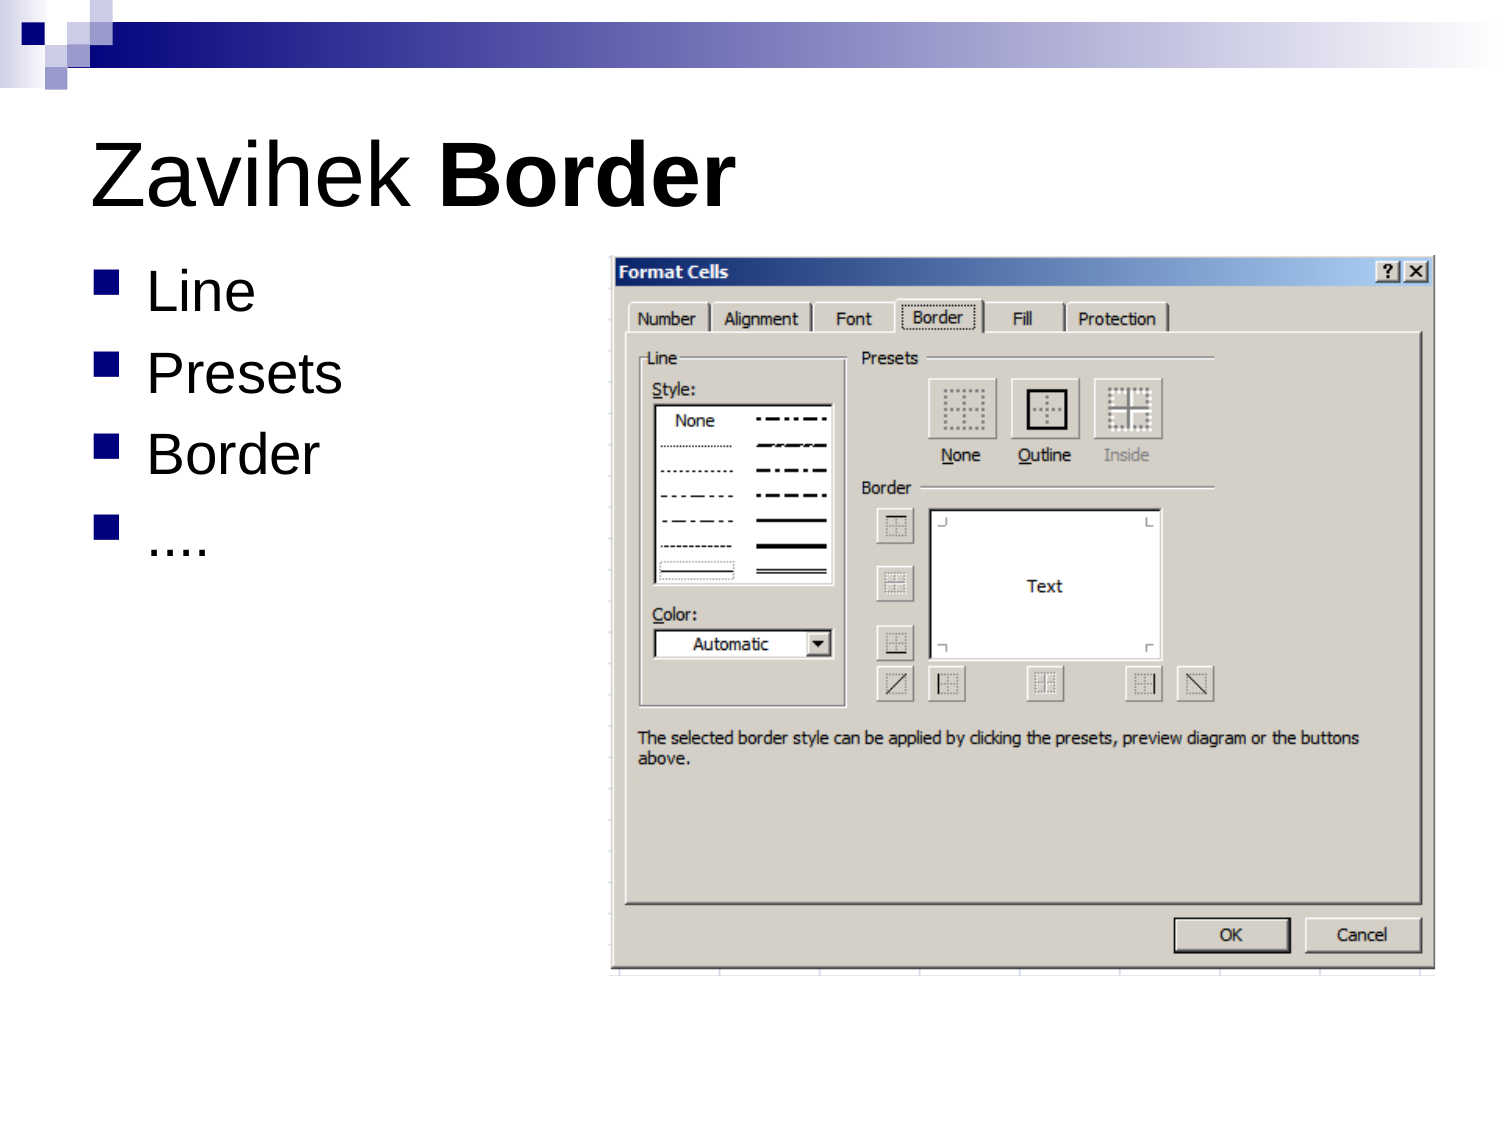

# Zavihek Border
Line
Presets
Border
....